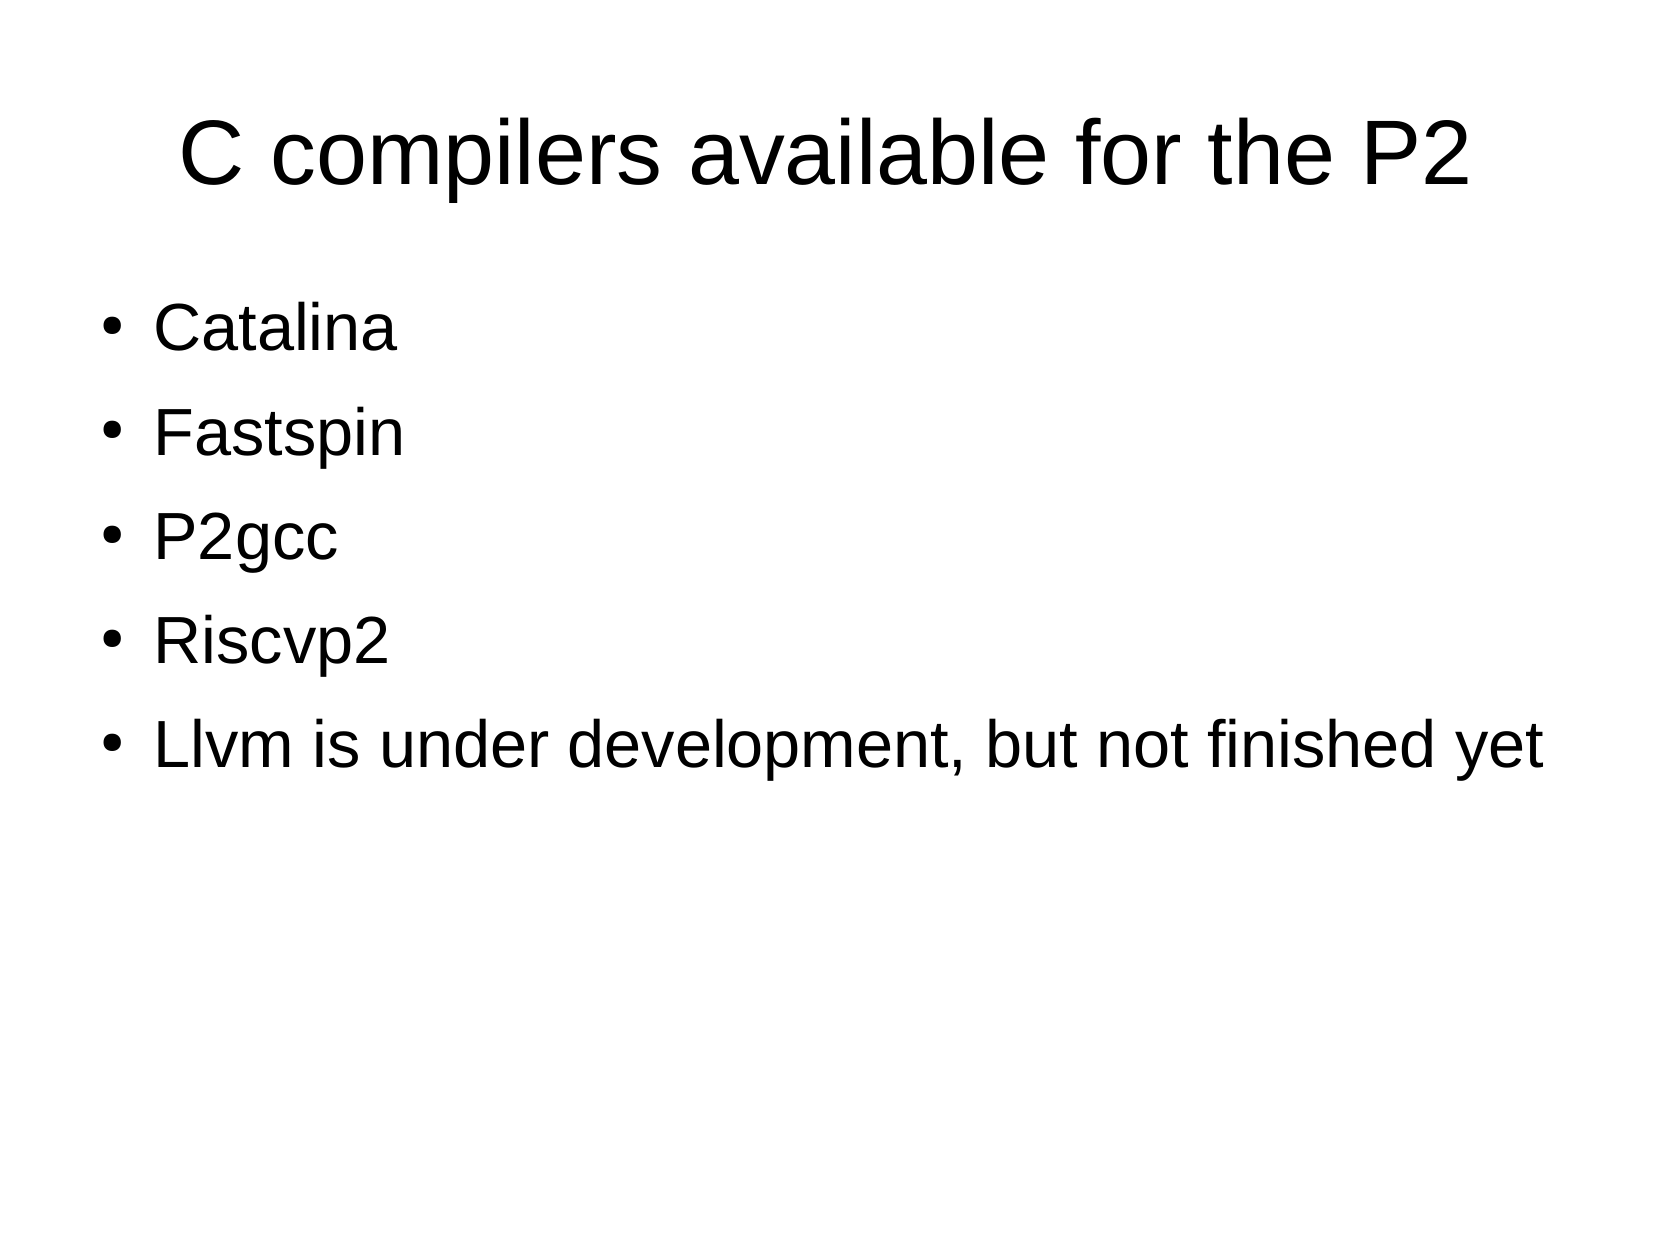

# C compilers available for the P2
Catalina
Fastspin
P2gcc
Riscvp2
Llvm is under development, but not finished yet